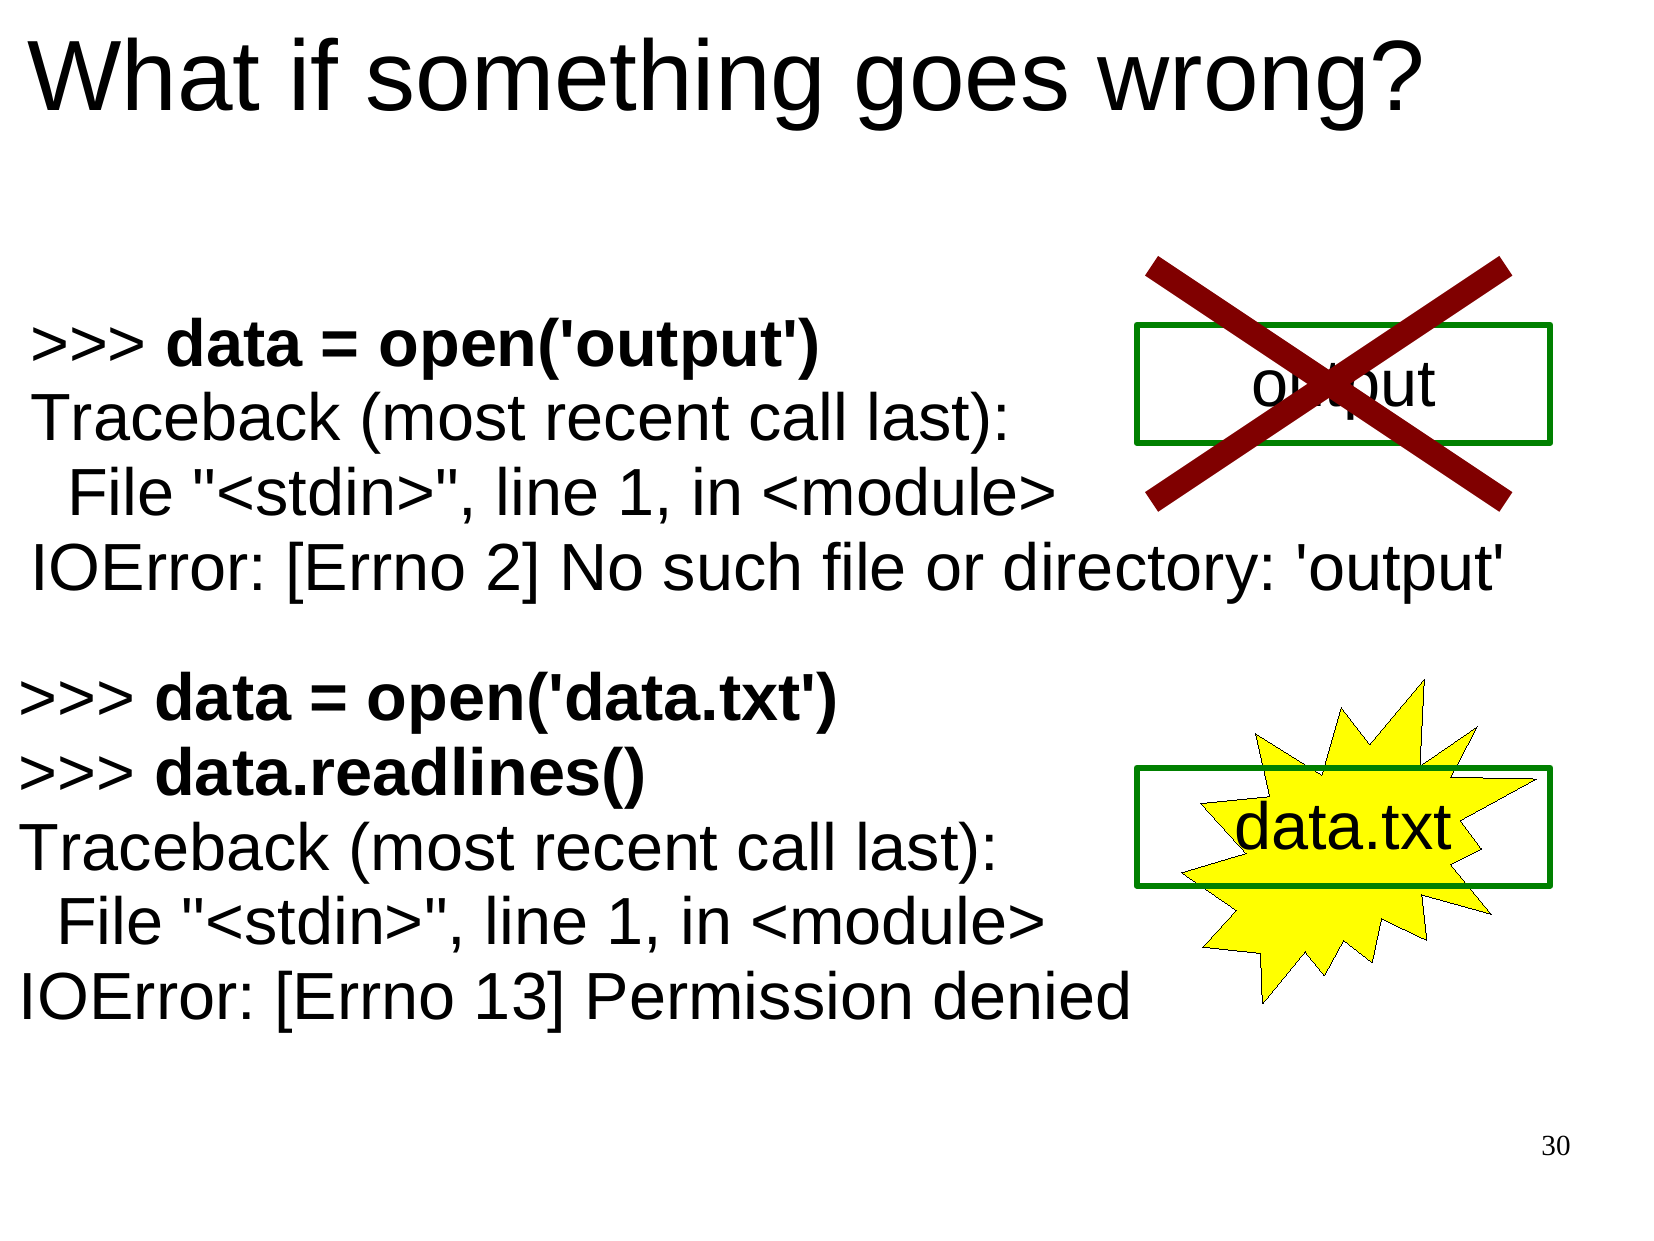

What if something goes wrong?
>>> data = open('output')
Traceback (most recent call last):
 File "<stdin>", line 1, in <module>
IOError: [Errno 2] No such file or directory: 'output'
output
>>> data = open('data.txt')
>>> data.readlines()
Traceback (most recent call last):
 File "<stdin>", line 1, in <module>
IOError: [Errno 13] Permission denied
data.txt
30